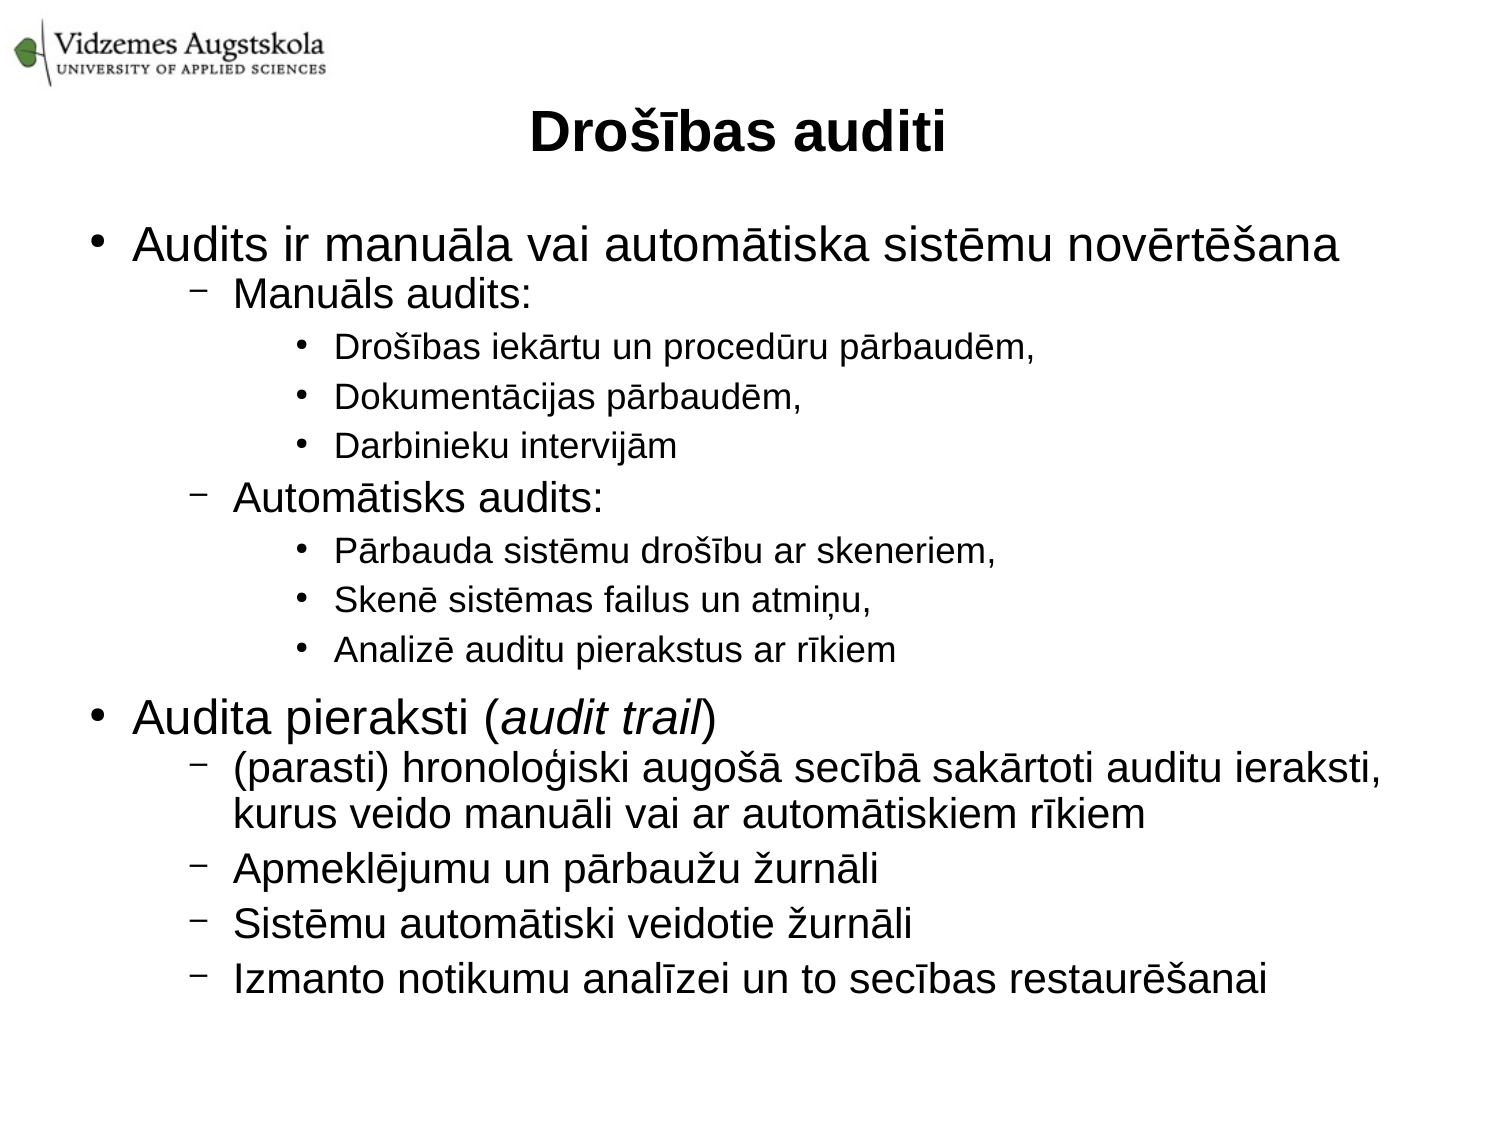

# Drošības auditi
Audits ir manuāla vai automātiska sistēmu novērtēšana
Manuāls audits:
Drošības iekārtu un procedūru pārbaudēm,
Dokumentācijas pārbaudēm,
Darbinieku intervijām
Automātisks audits:
Pārbauda sistēmu drošību ar skeneriem,
Skenē sistēmas failus un atmiņu,
Analizē auditu pierakstus ar rīkiem
Audita pieraksti (audit trail)
(parasti) hronoloģiski augošā secībā sakārtoti auditu ieraksti, kurus veido manuāli vai ar automātiskiem rīkiem
Apmeklējumu un pārbaužu žurnāli
Sistēmu automātiski veidotie žurnāli
Izmanto notikumu analīzei un to secības restaurēšanai